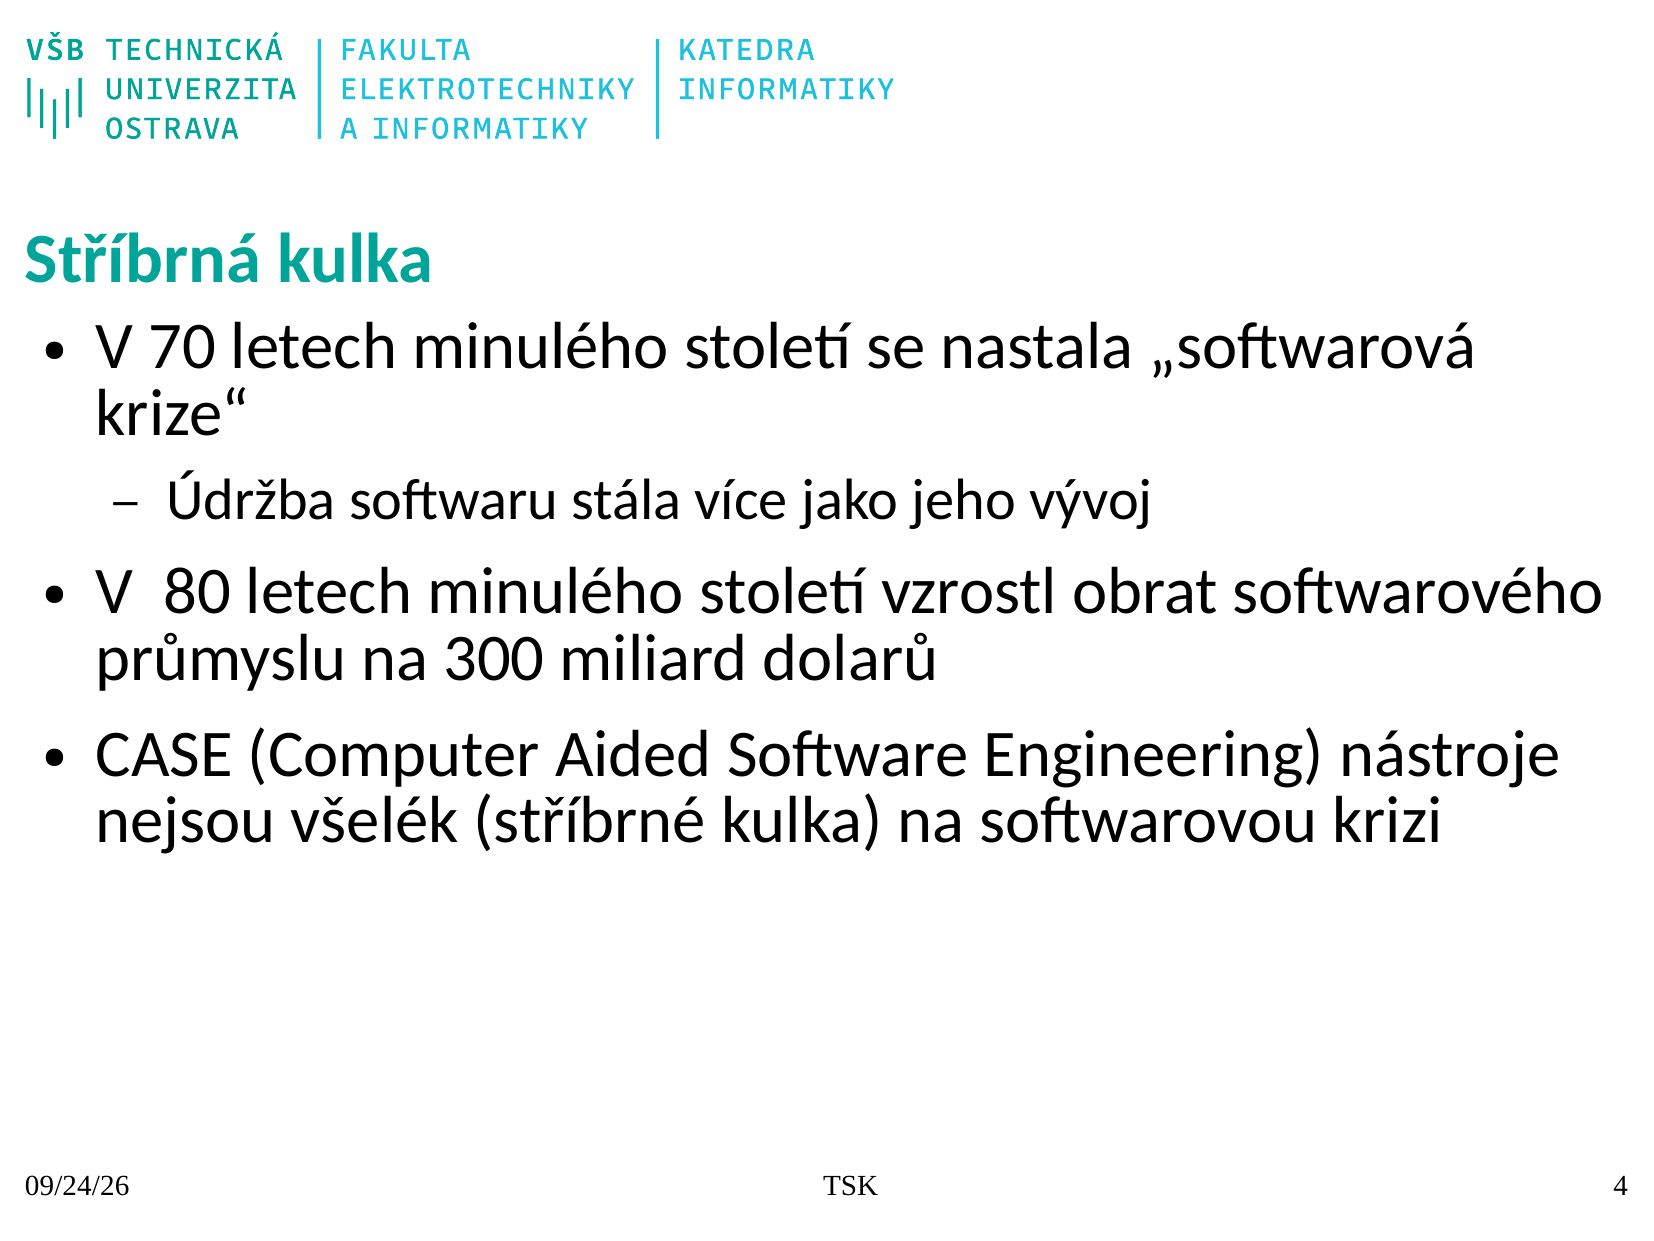

# Stříbrná kulka
V 70 letech minulého století se nastala „softwarová krize“
Údržba softwaru stála více jako jeho vývoj
V 80 letech minulého století vzrostl obrat softwarového průmyslu na 300 miliard dolarů
CASE (Computer Aided Software Engineering) nástroje nejsou všelék (stříbrné kulka) na softwarovou krizi
TSK
4